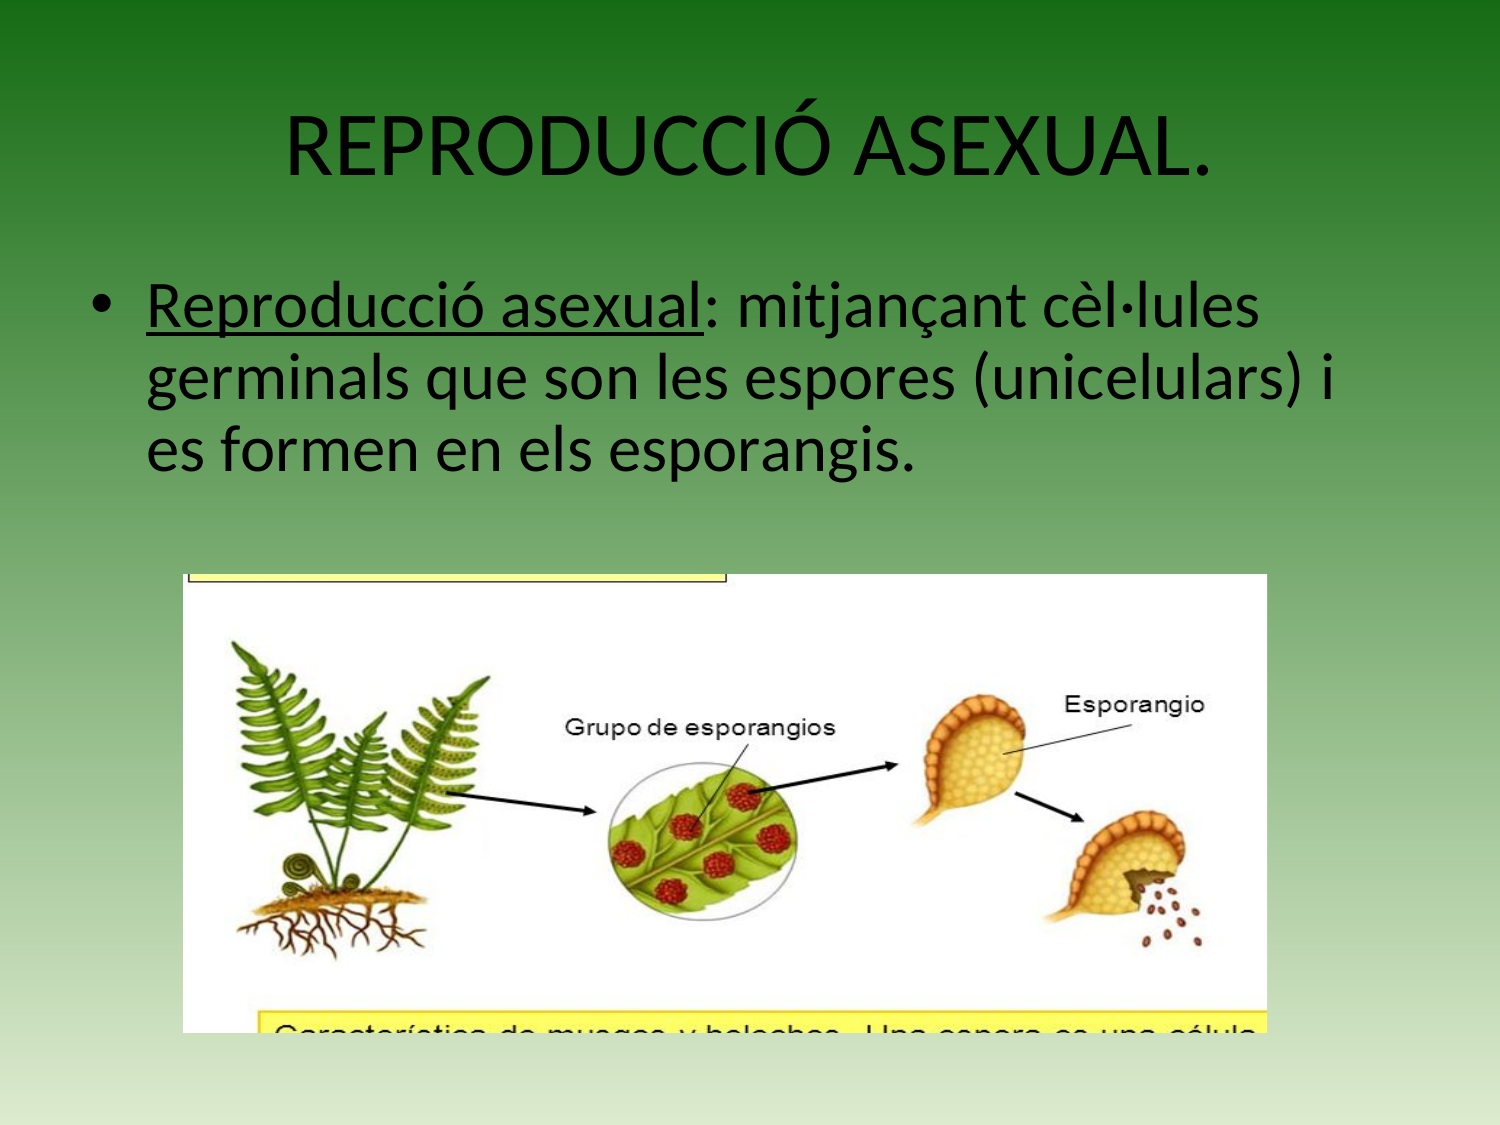

# REPRODUCCIÓ ASEXUAL.
Reproducció asexual: mitjançant cèl·lules germinals que son les espores (unicelulars) i es formen en els esporangis.